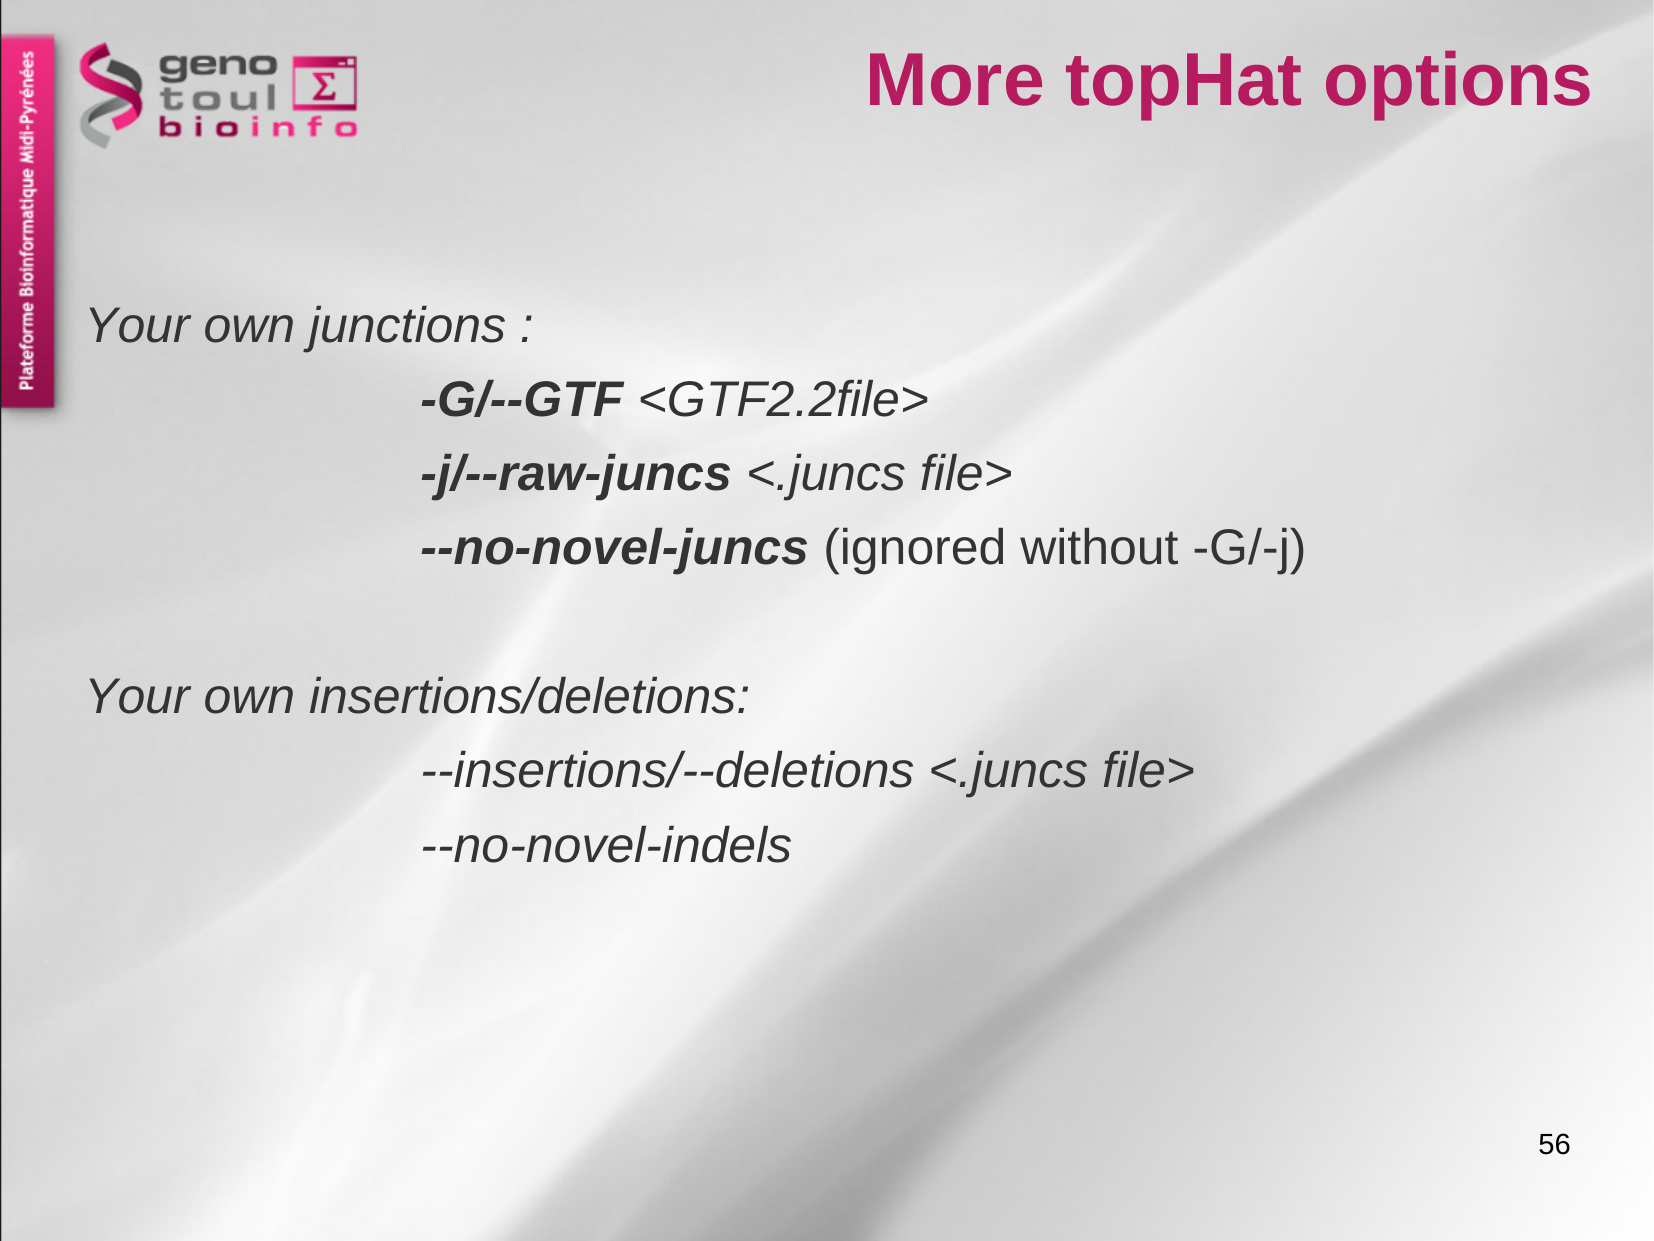

More topHat options
# Your own junctions :
 -G/--GTF <GTF2.2file>
 -j/--raw-juncs <.juncs file>
 --no-novel-juncs (ignored without -G/-j)
Your own insertions/deletions:
 --insertions/--deletions <.juncs file>
 --no-novel-indels